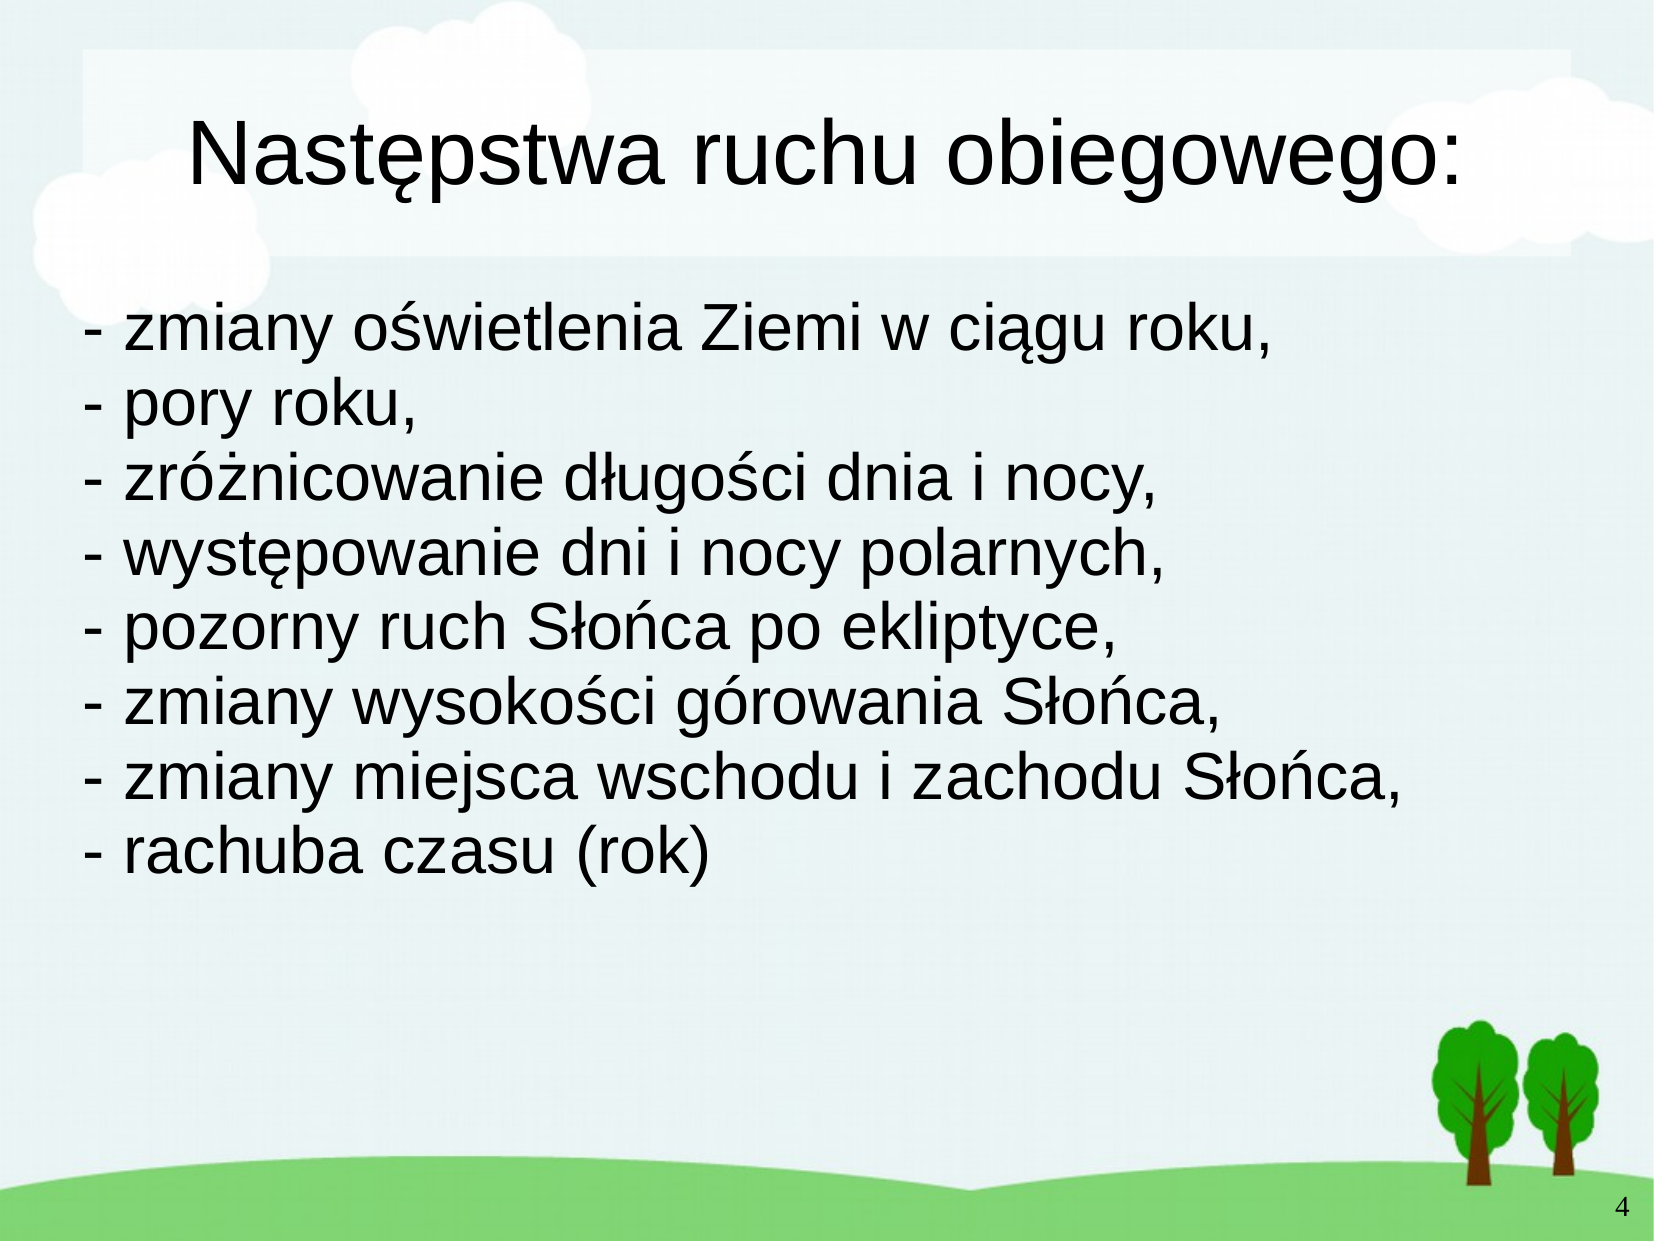

# Następstwa ruchu obiegowego:
- zmiany oświetlenia Ziemi w ciągu roku,
- pory roku,
- zróżnicowanie długości dnia i nocy,
- występowanie dni i nocy polarnych,
- pozorny ruch Słońca po ekliptyce,
- zmiany wysokości górowania Słońca,
- zmiany miejsca wschodu i zachodu Słońca,
- rachuba czasu (rok)
4